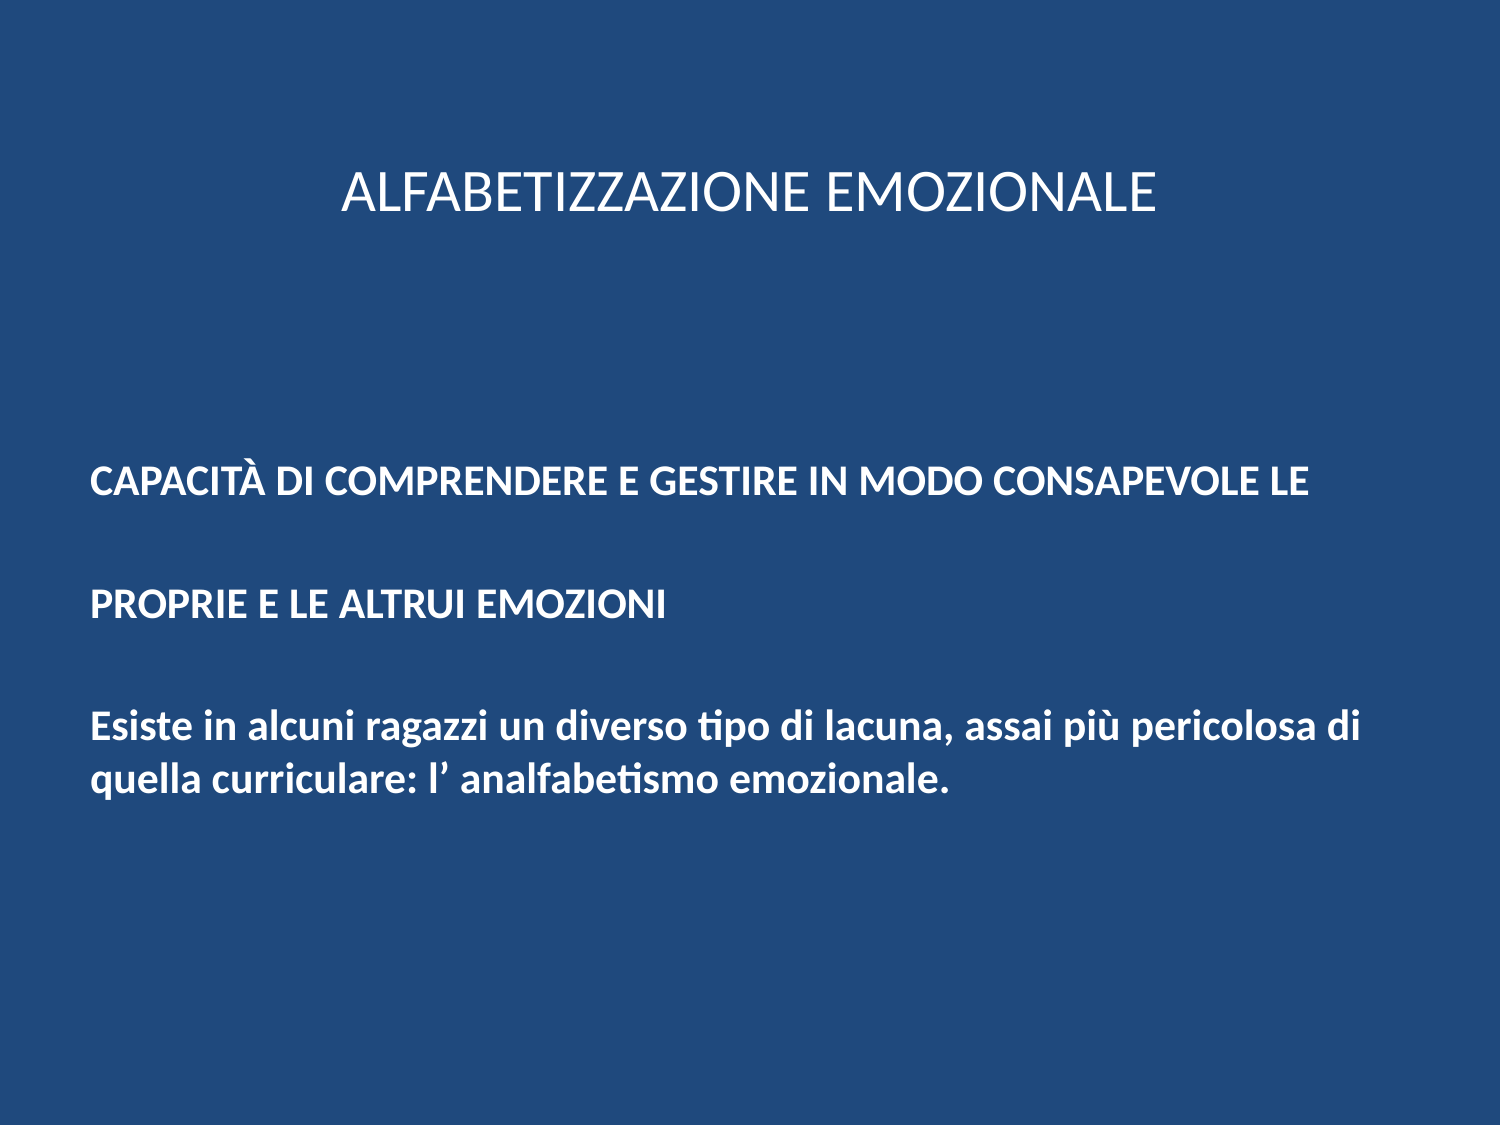

# ALFABETIZZAZIONE EMOZIONALE
CAPACITÀ DI COMPRENDERE E GESTIRE IN MODO CONSAPEVOLE LE
PROPRIE E LE ALTRUI EMOZIONI
Esiste in alcuni ragazzi un diverso tipo di lacuna, assai più pericolosa di quella curriculare: l’ analfabetismo emozionale.